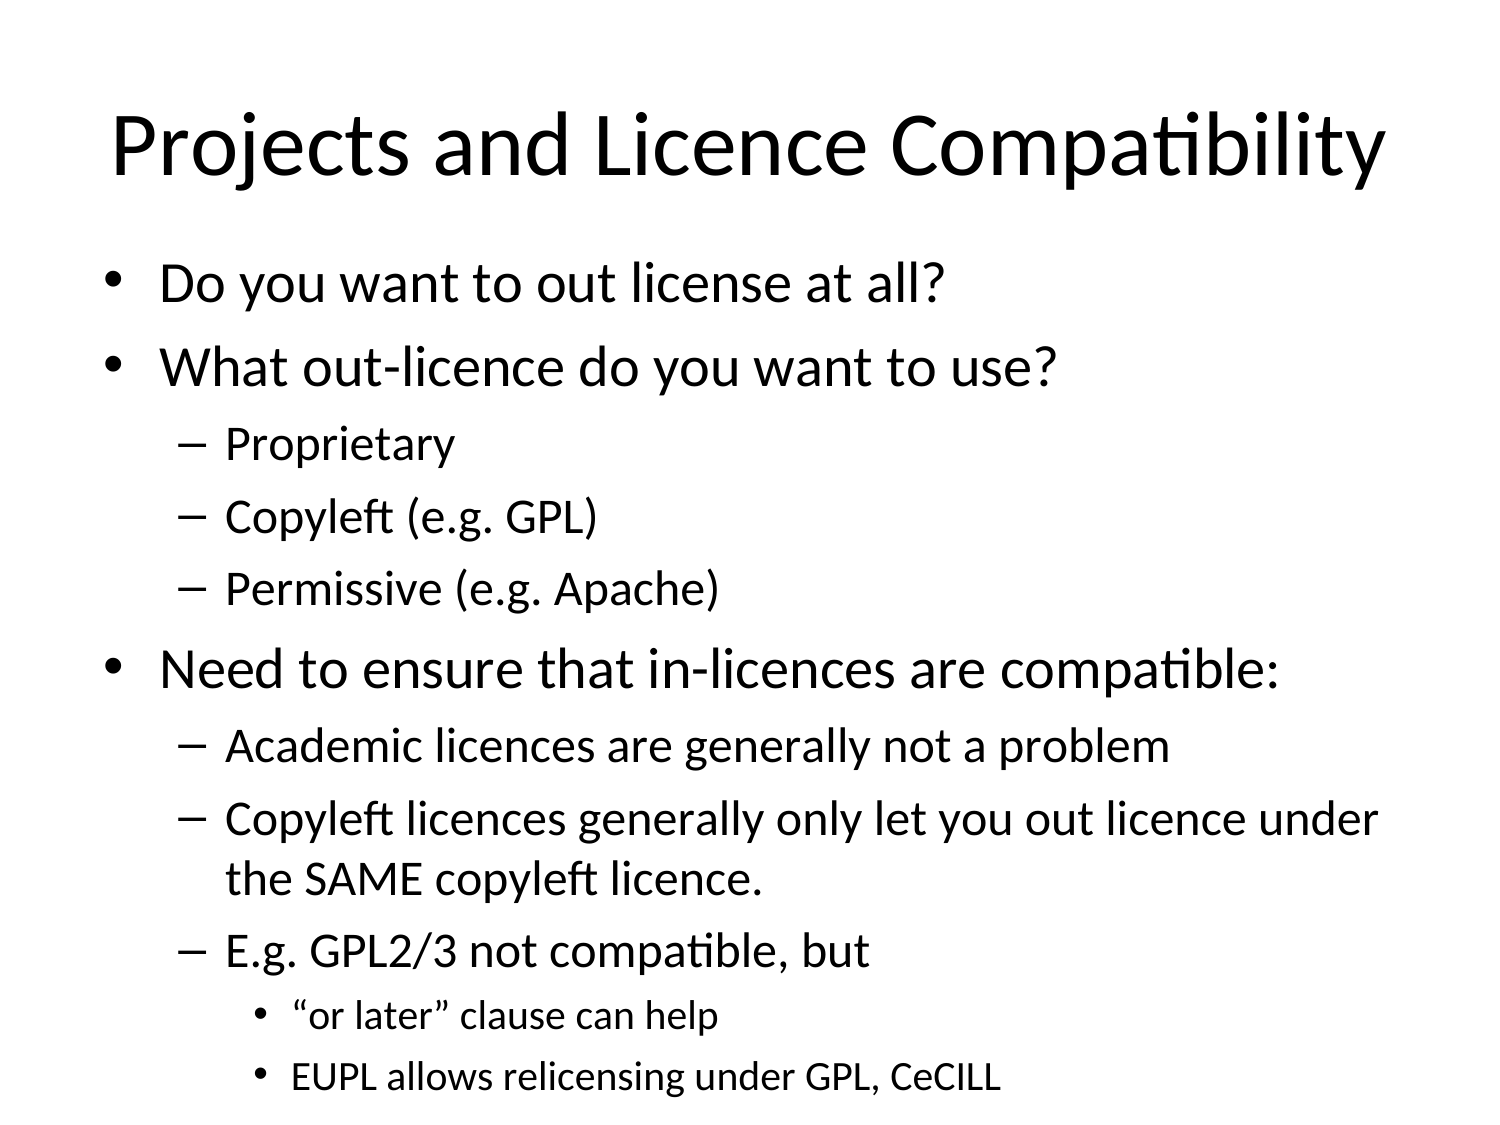

# Projects and Licence Compatibility
Do you want to out license at all?
What out-licence do you want to use?
Proprietary
Copyleft (e.g. GPL)
Permissive (e.g. Apache)
Need to ensure that in-licences are compatible:
Academic licences are generally not a problem
Copyleft licences generally only let you out licence under the SAME copyleft licence.
E.g. GPL2/3 not compatible, but
“or later” clause can help
EUPL allows relicensing under GPL, CeCILL